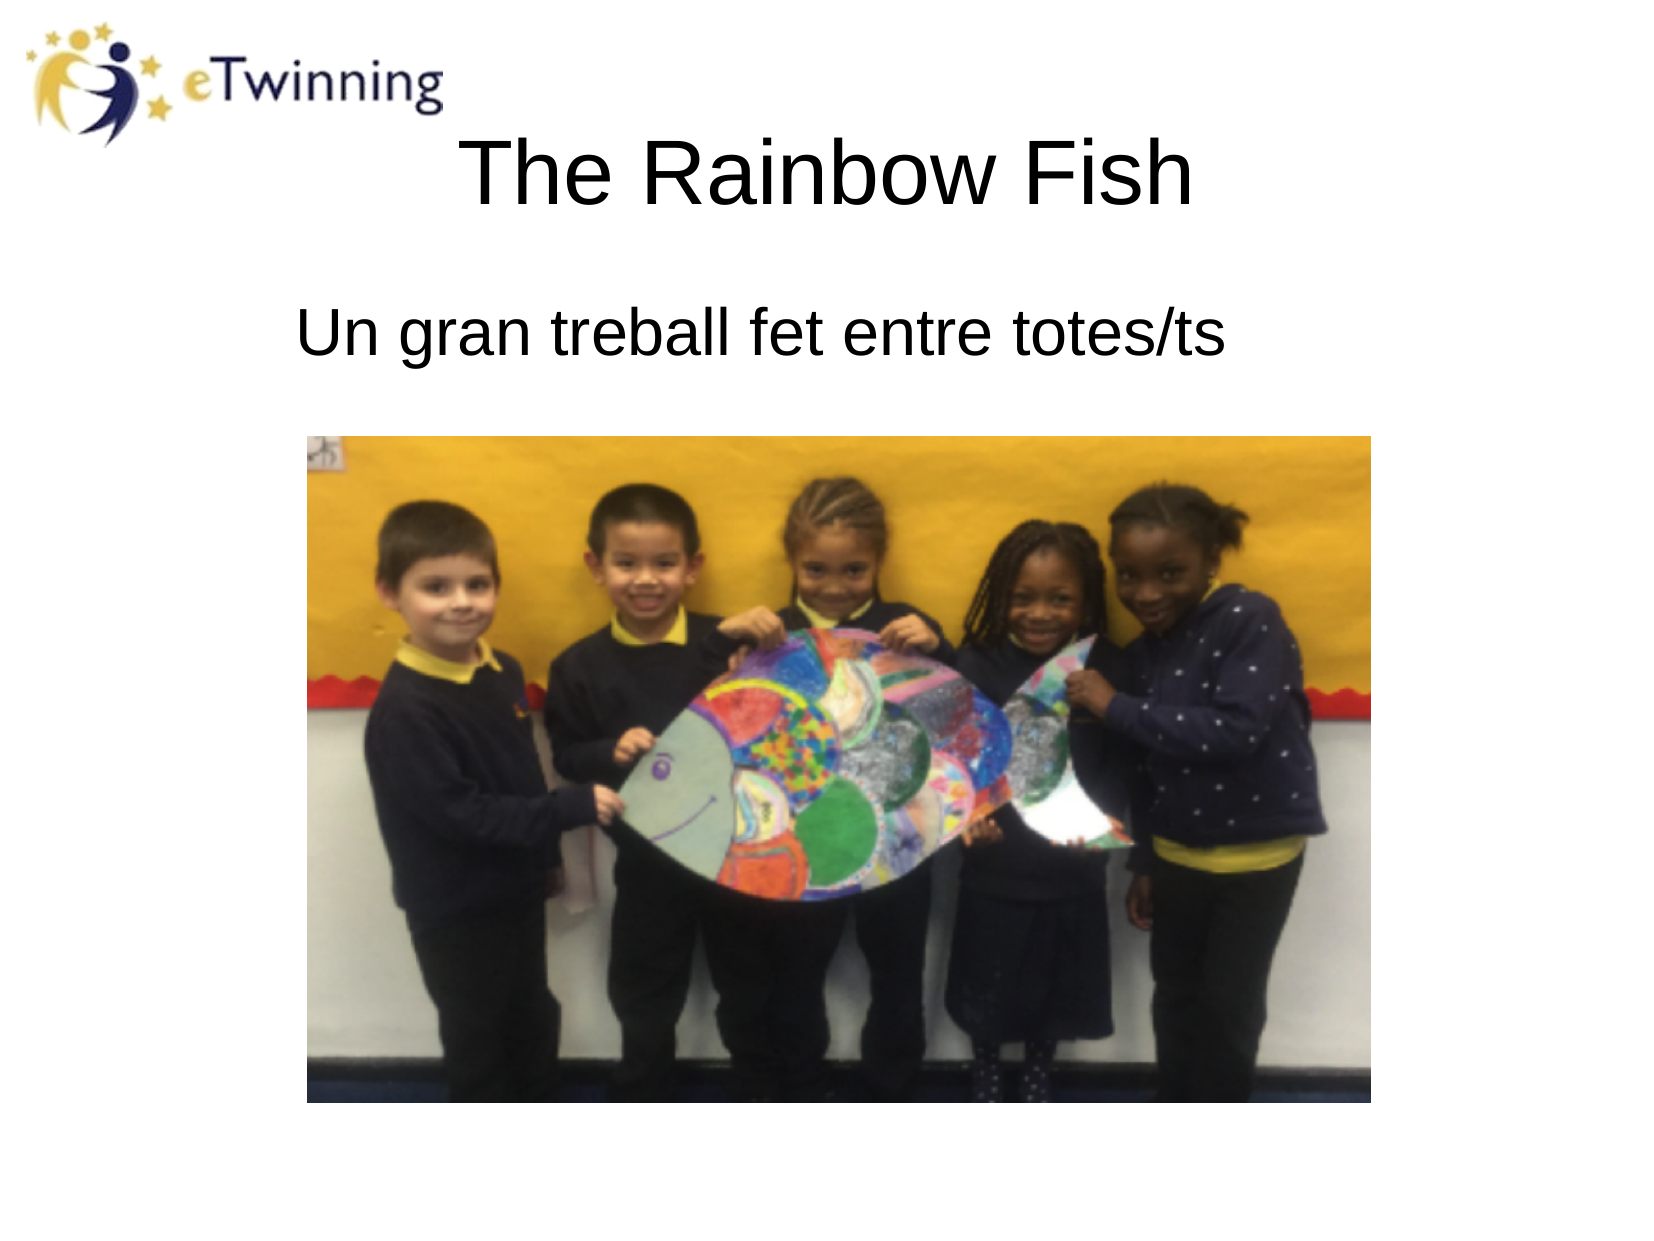

# The Rainbow Fish
Un gran treball fet entre totes/ts